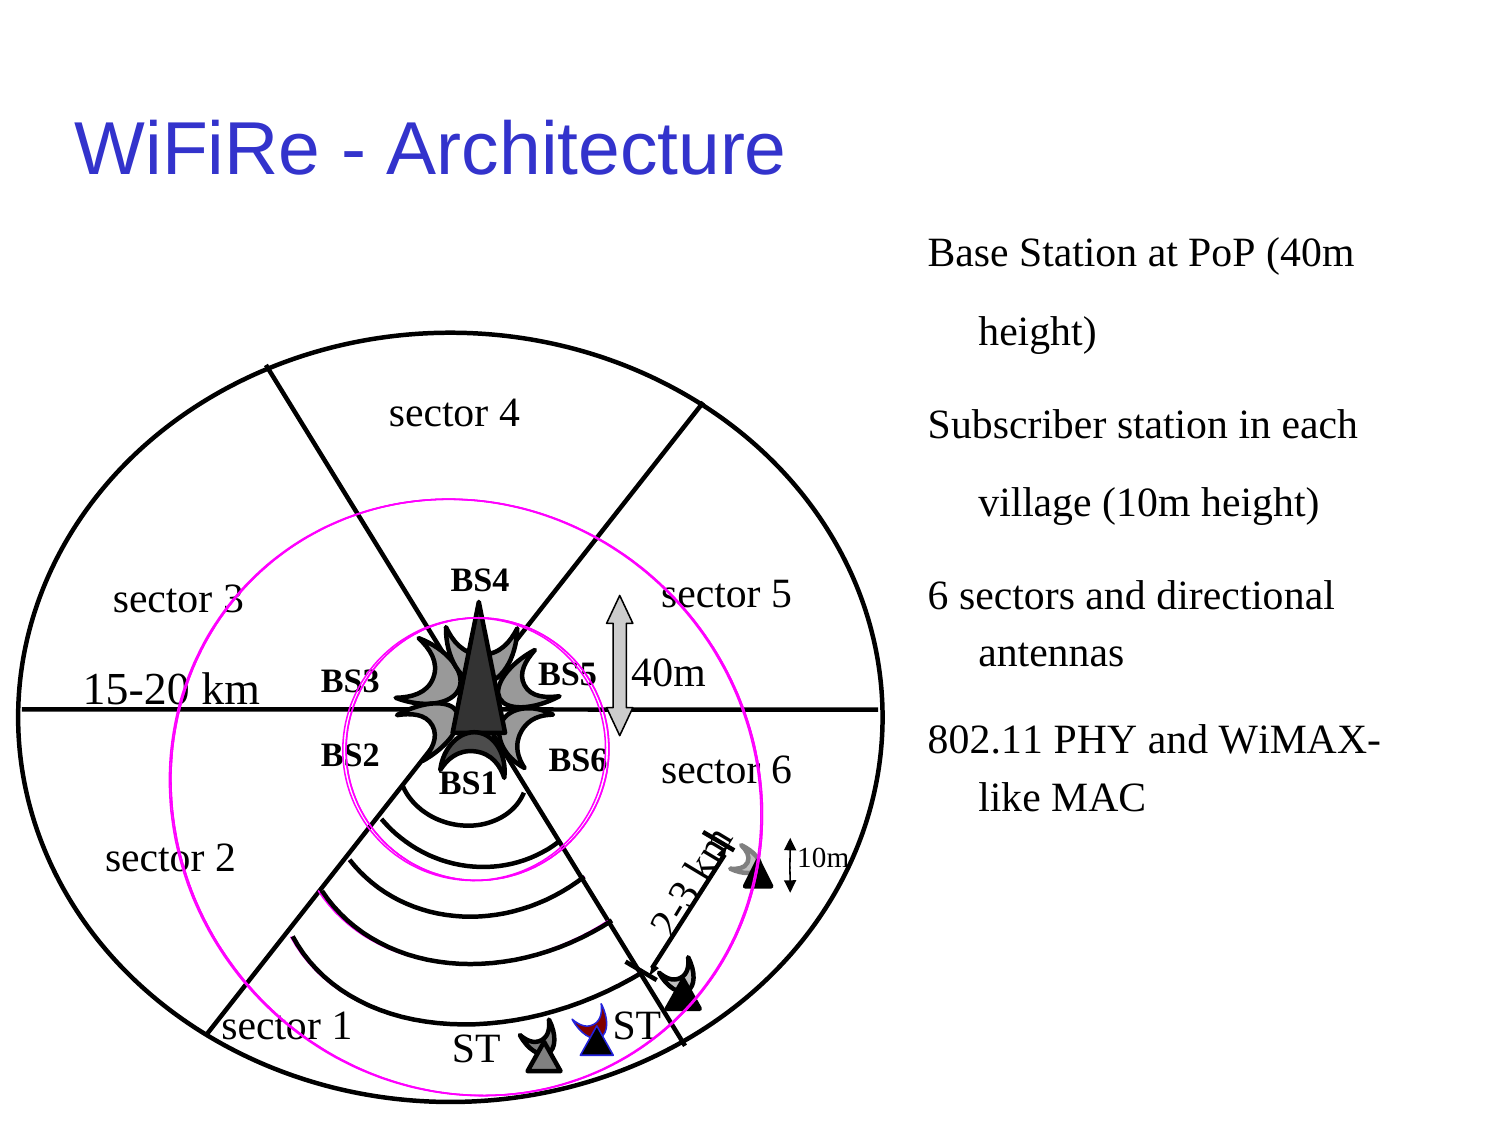

# WiFiRe - Architecture
Base Station at PoP (40m height)‏
Subscriber station in each village (10m height)‏
6 sectors and directional antennas
802.11 PHY and WiMAX-like MAC
`c
sector 4
BS4
sector 5
sector 3
40m
BS5
15-20 km
BS3
BS2
BS6
sector 6
BS1
2-3 km
sector 2
10m
sector 1
ST
ST